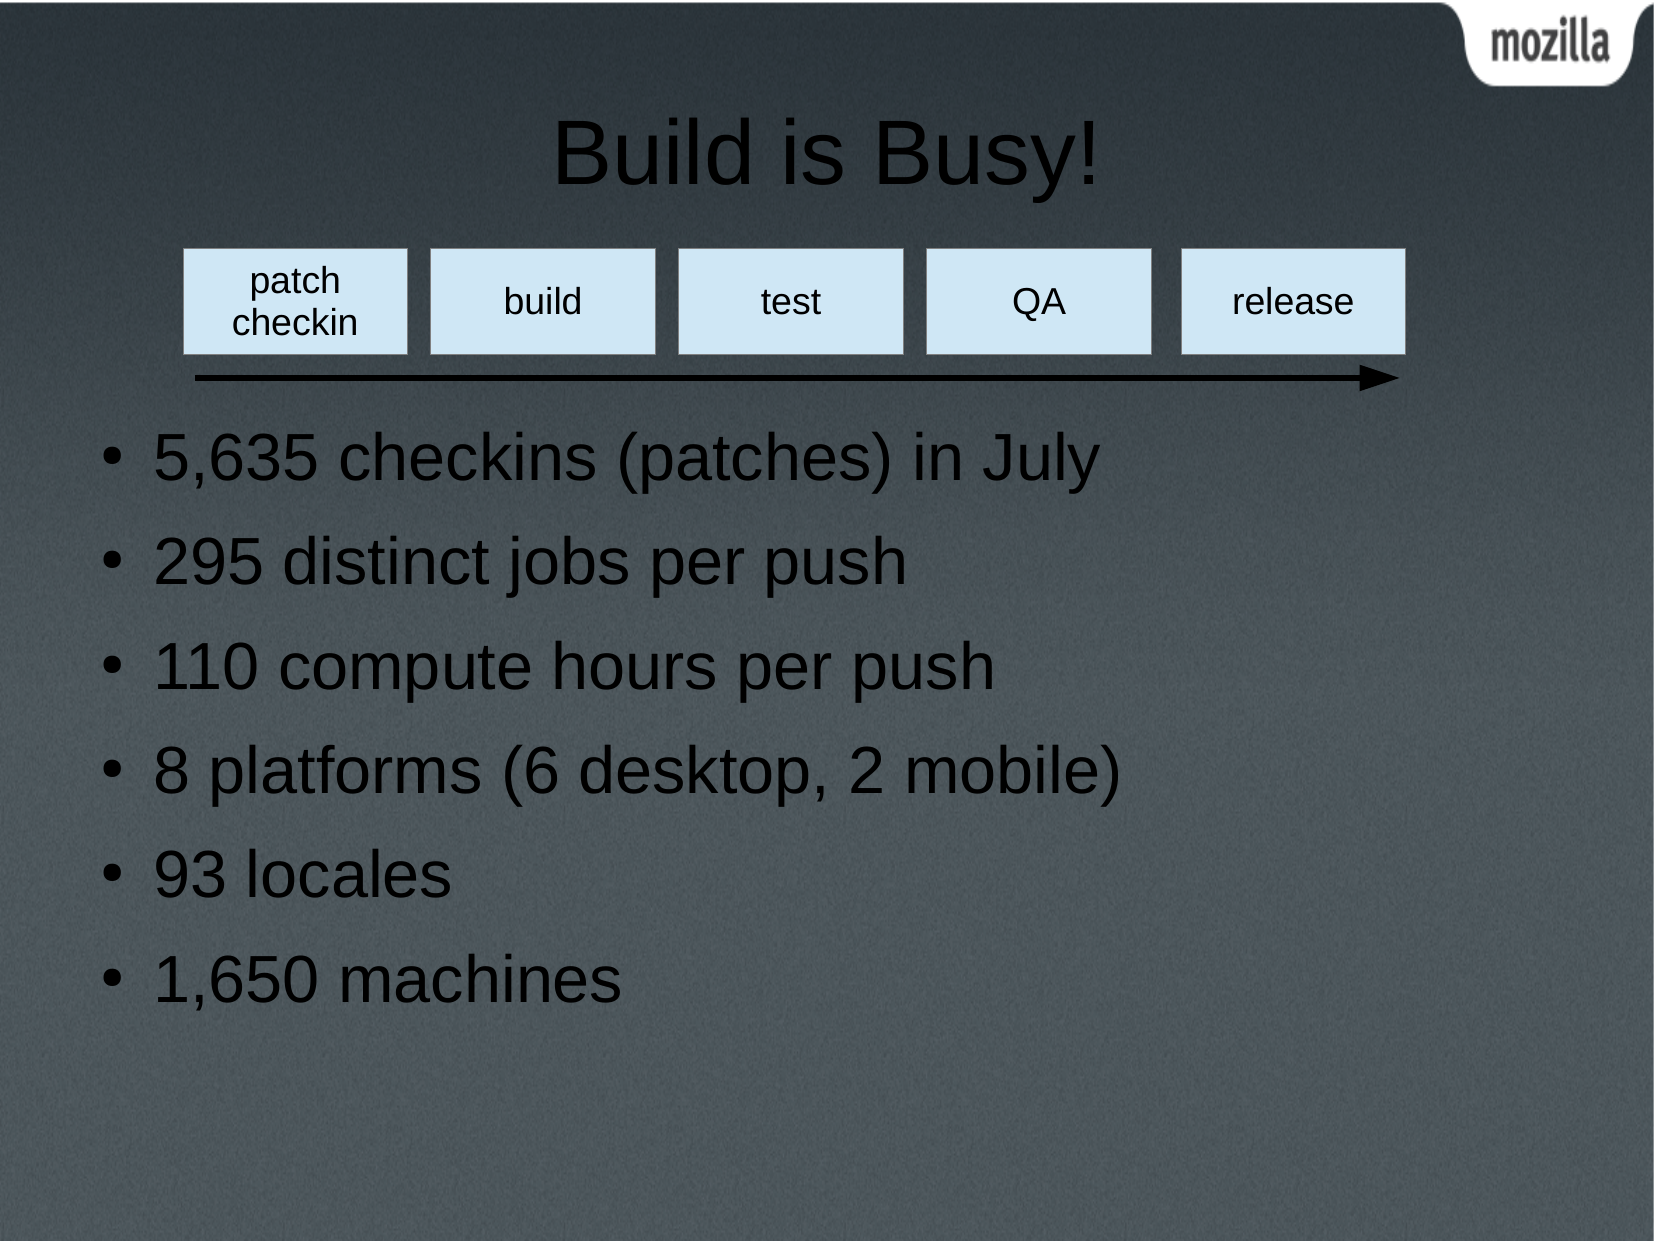

# Build is Busy!
QA
test
build
patch
checkin
release
5,635 checkins (patches) in July
295 distinct jobs per push
110 compute hours per push
8 platforms (6 desktop, 2 mobile)
93 locales
1,650 machines